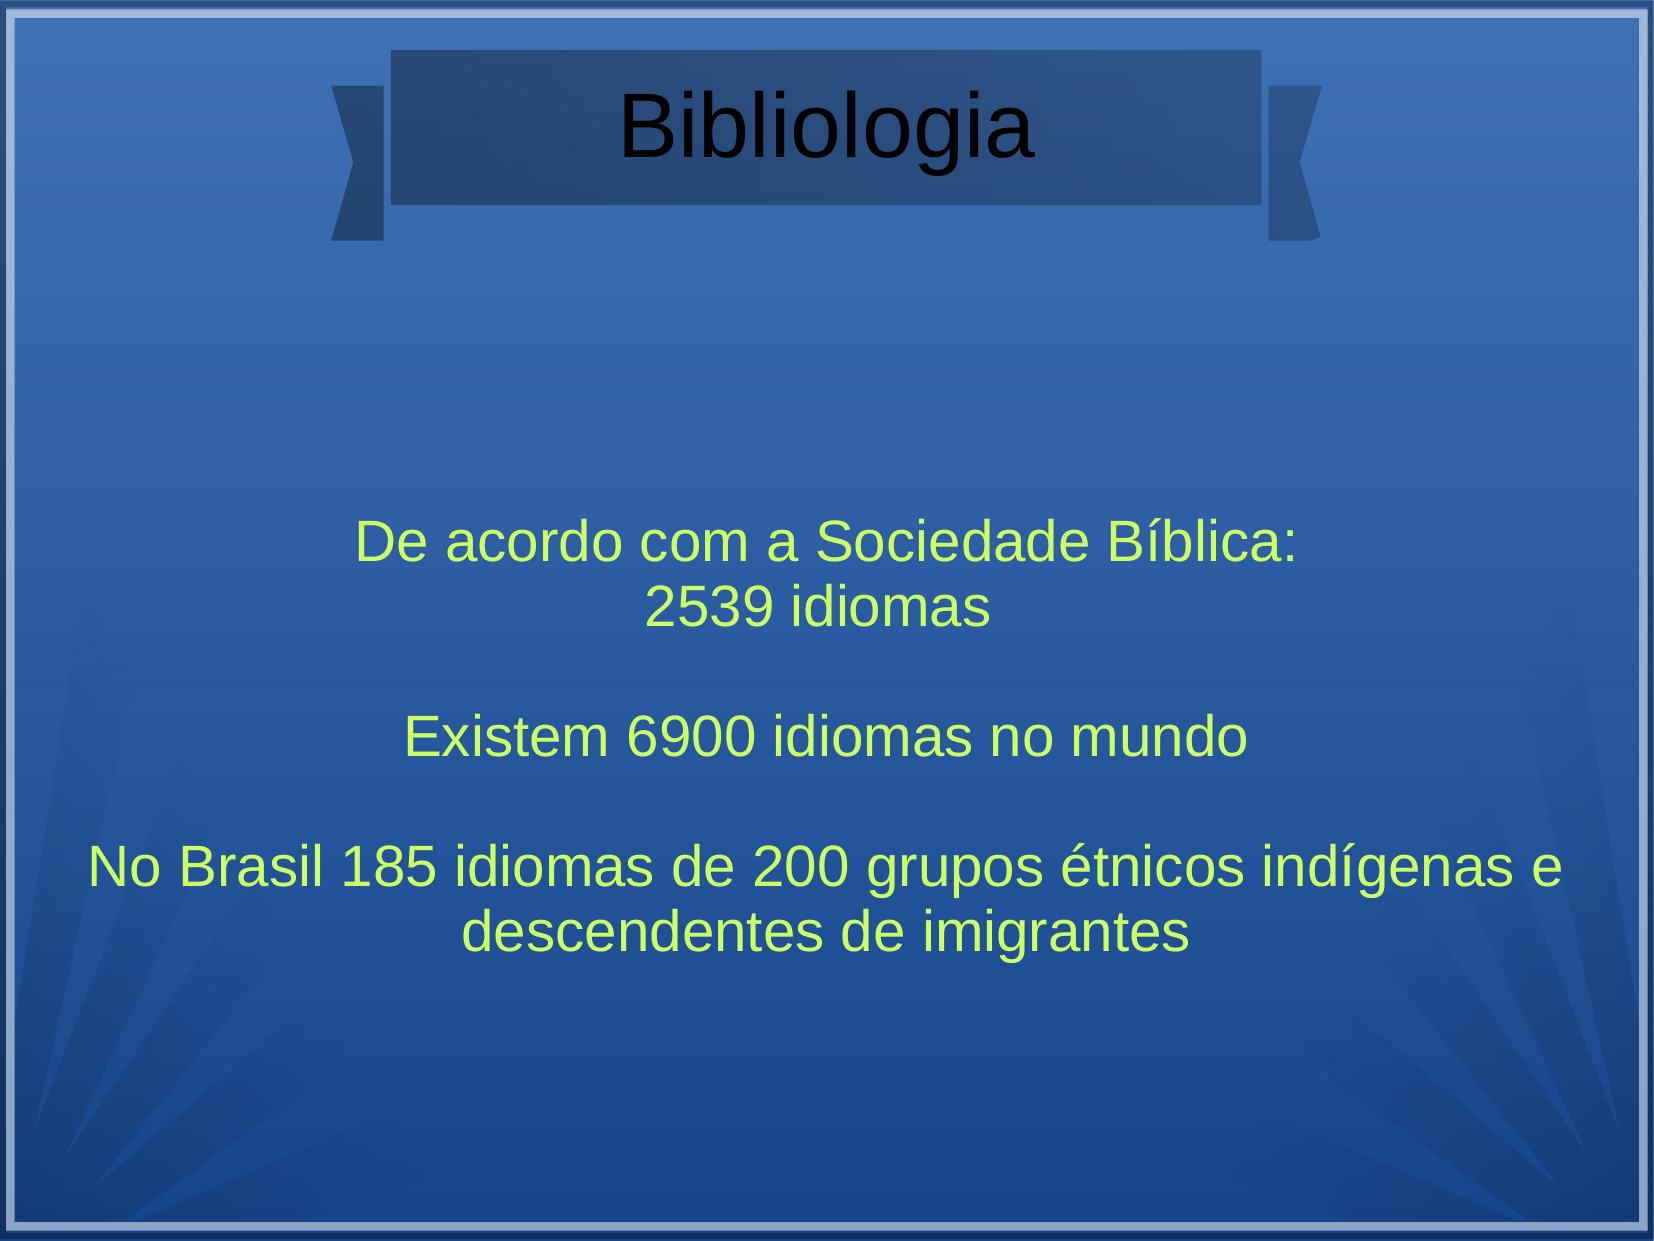

# Bibliologia
De acordo com a Sociedade Bíblica:
2539 idiomas
Existem 6900 idiomas no mundo
No Brasil 185 idiomas de 200 grupos étnicos indígenas e descendentes de imigrantes